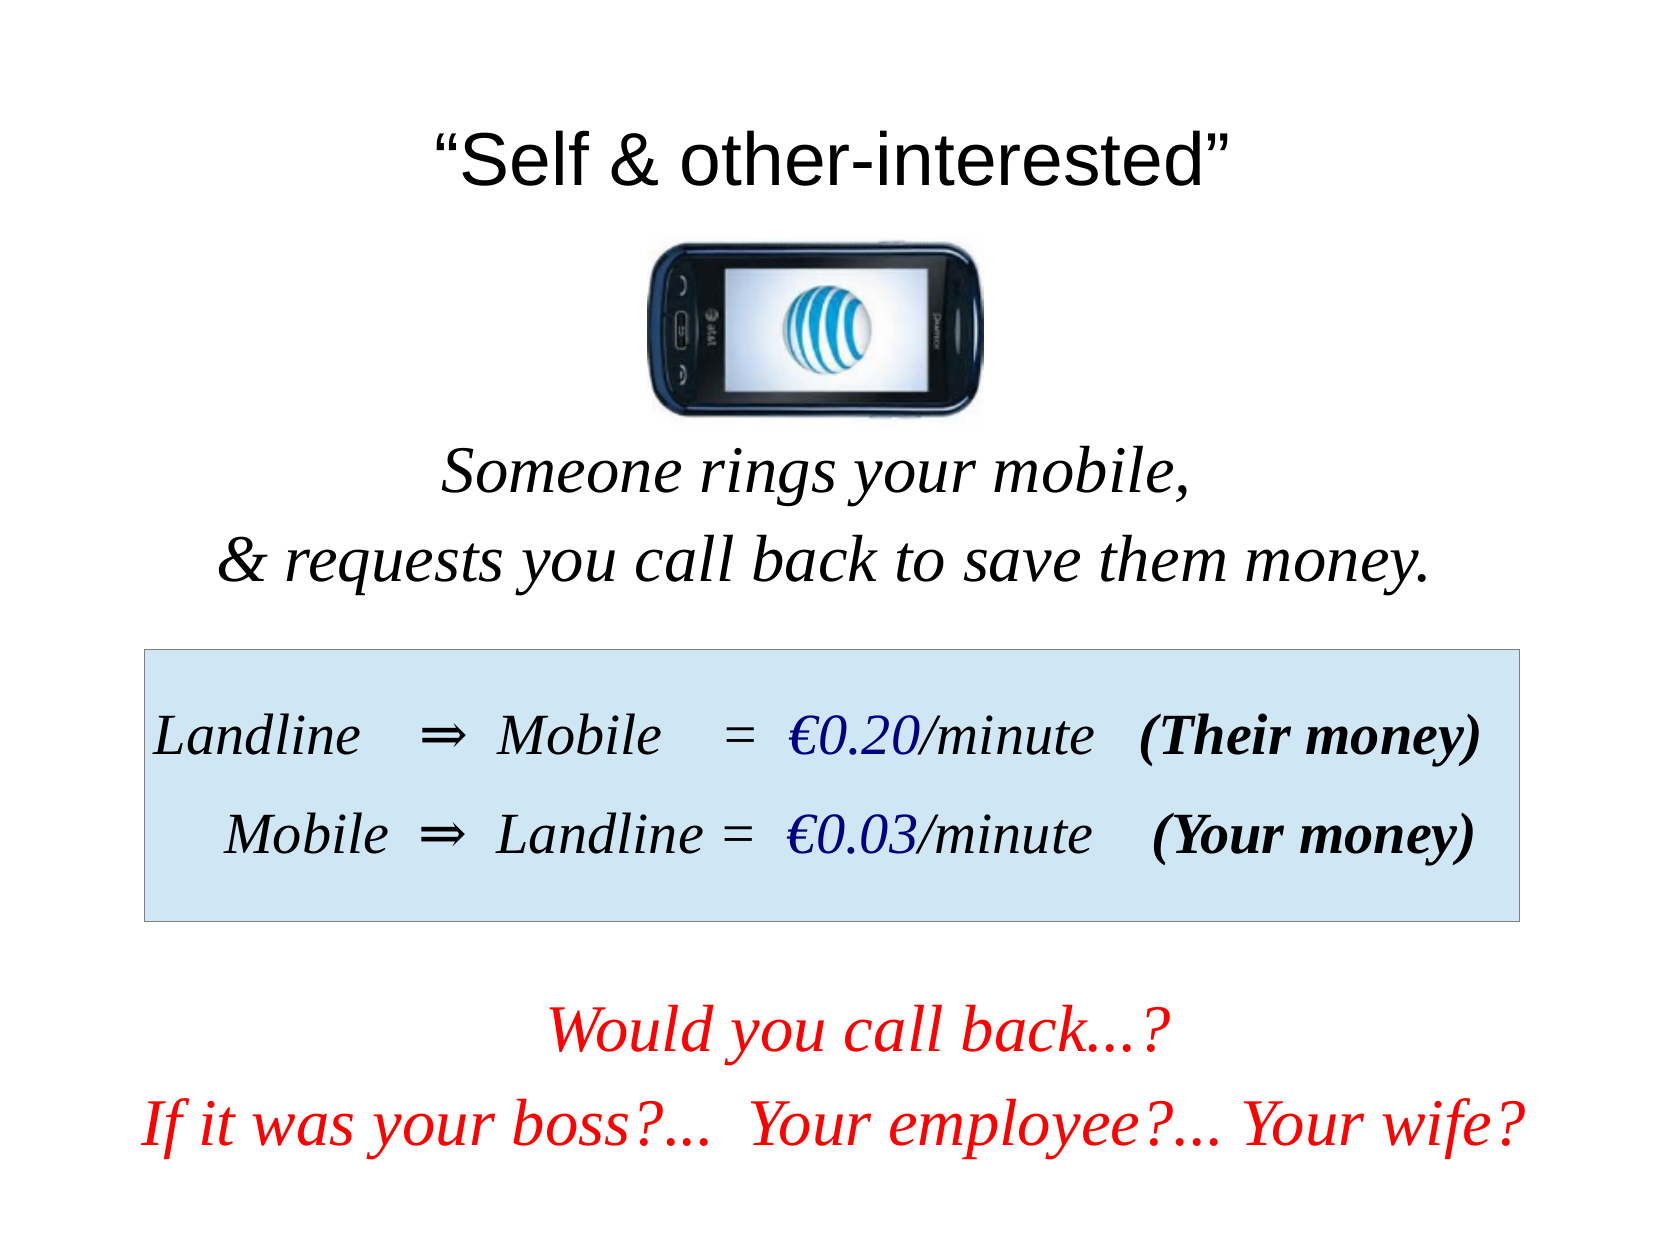

# “Self & other-interested”
Someone rings your mobile,
& requests you call back to save them money.
 Landline ⇒ Mobile = €0.20/minute (Their money)
 Mobile ⇒ Landline = €0.03/minute (Your money)
 Would you call back...?
If it was your boss?... Your employee?... Your wife?